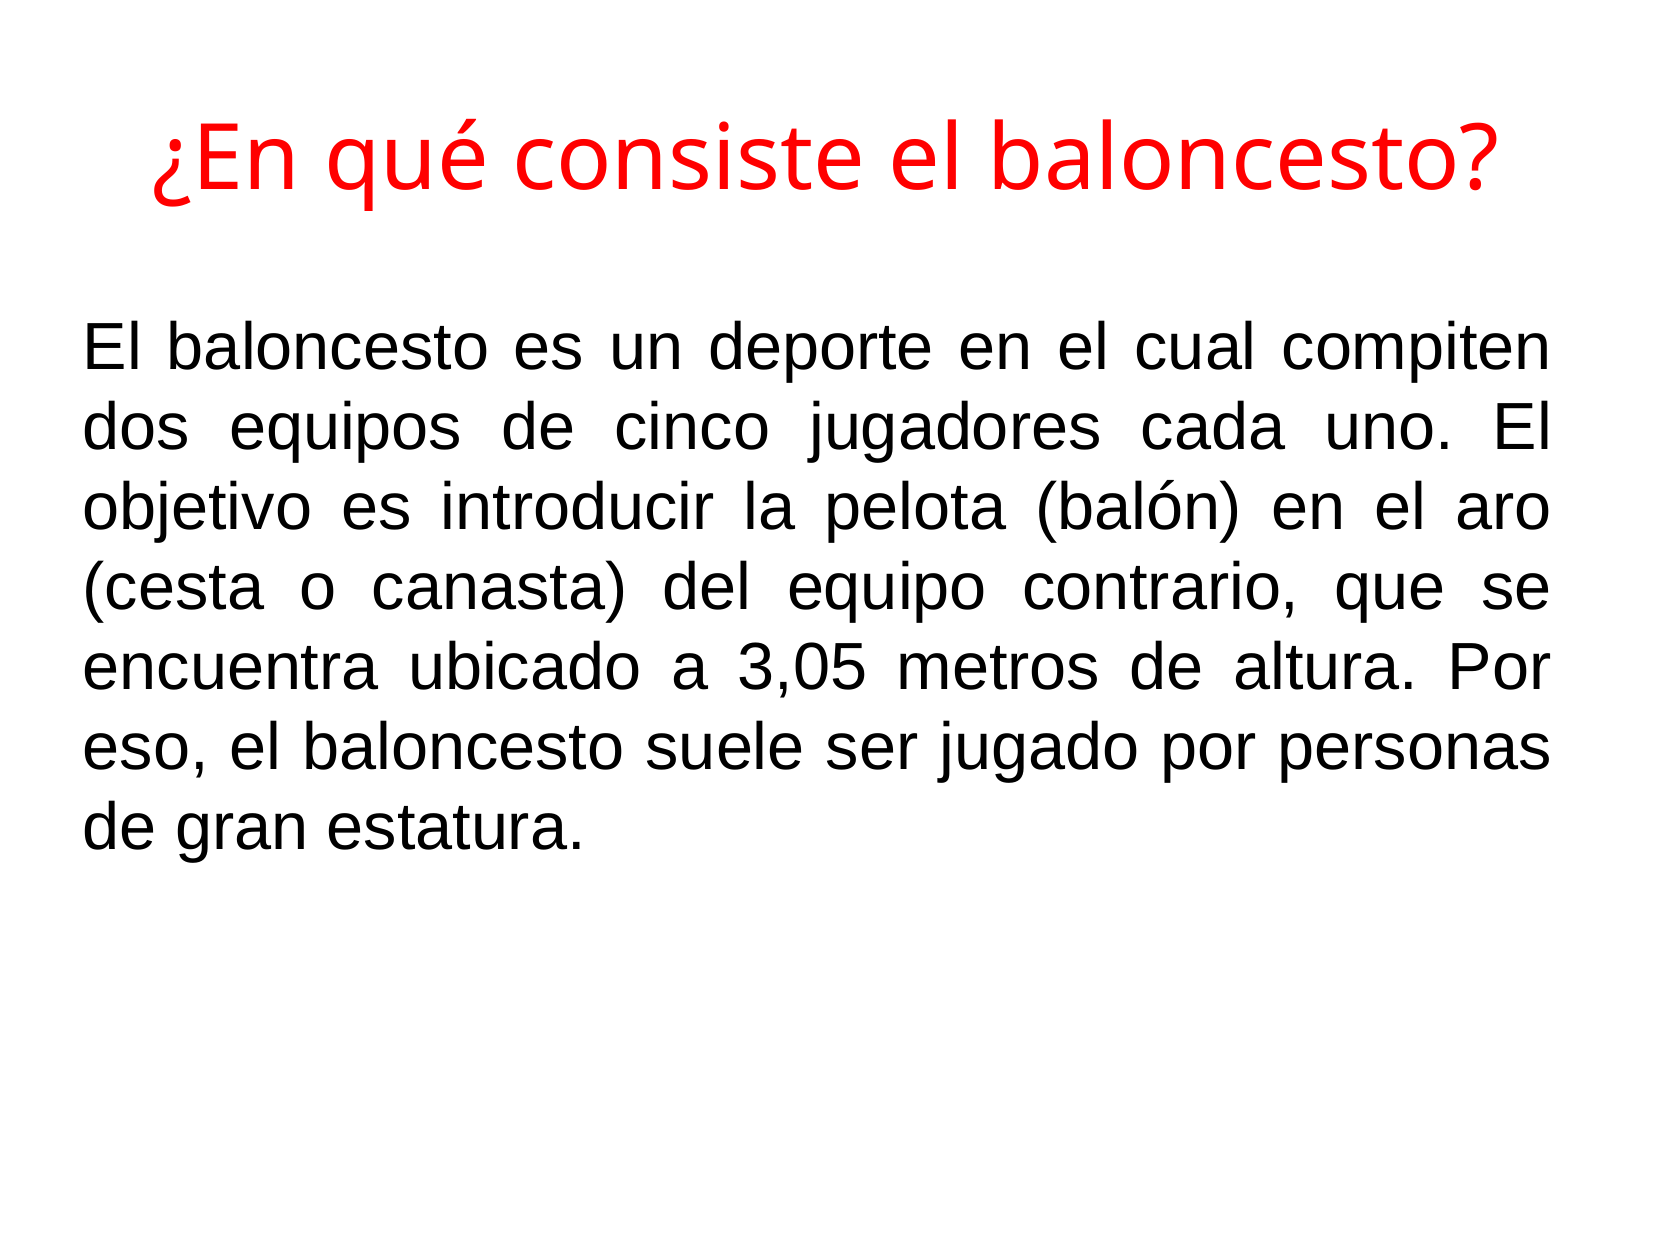

# ¿En qué consiste el baloncesto?
El baloncesto es un deporte en el cual compiten dos equipos de cinco jugadores cada uno. El objetivo es introducir la pelota (balón) en el aro (cesta o canasta) del equipo contrario, que se encuentra ubicado a 3,05 metros de altura. Por eso, el baloncesto suele ser jugado por personas de gran estatura.